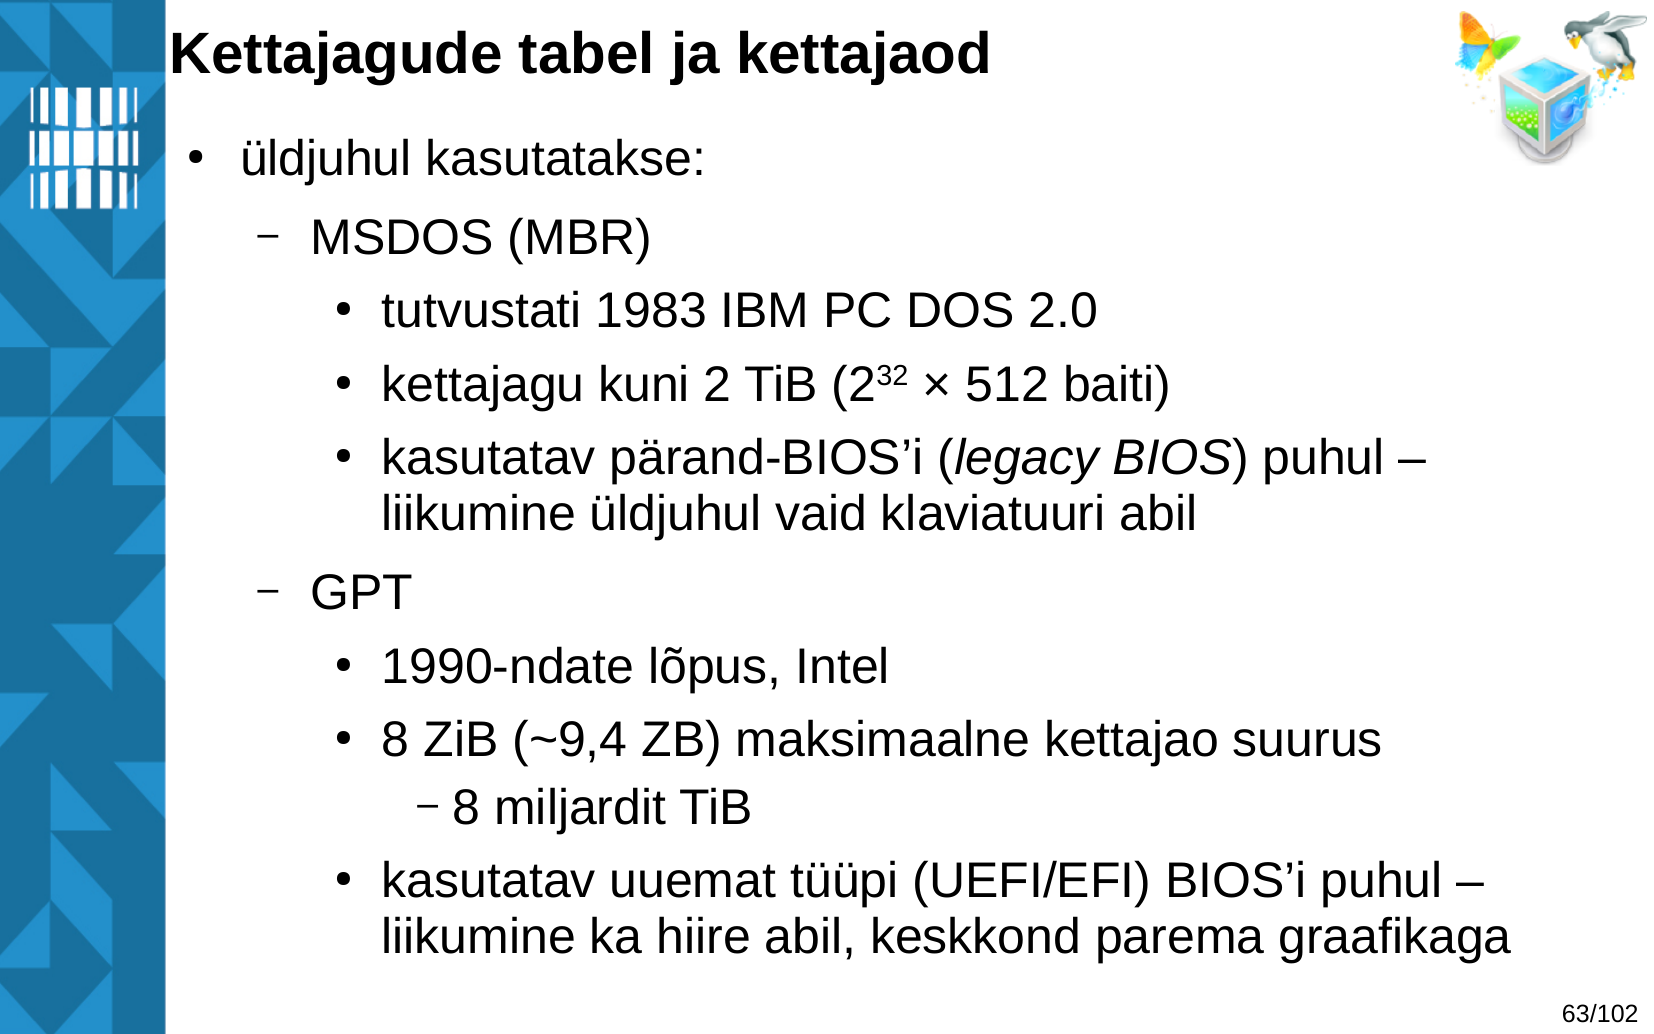

# Kettajagude tabel ja kettajaod
üldjuhul kasutatakse:
MSDOS (MBR)
tutvustati 1983 IBM PC DOS 2.0
kettajagu kuni 2 TiB (232 × 512 baiti)
kasutatav pärand-BIOS’i (legacy BIOS) puhul – liikumine üldjuhul vaid klaviatuuri abil
GPT
1990-ndate lõpus, Intel
8 ZiB (~9,4 ZB) maksimaalne kettajao suurus
8 miljardit TiB
kasutatav uuemat tüüpi (UEFI/EFI) BIOS’i puhul – liikumine ka hiire abil, keskkond parema graafikaga